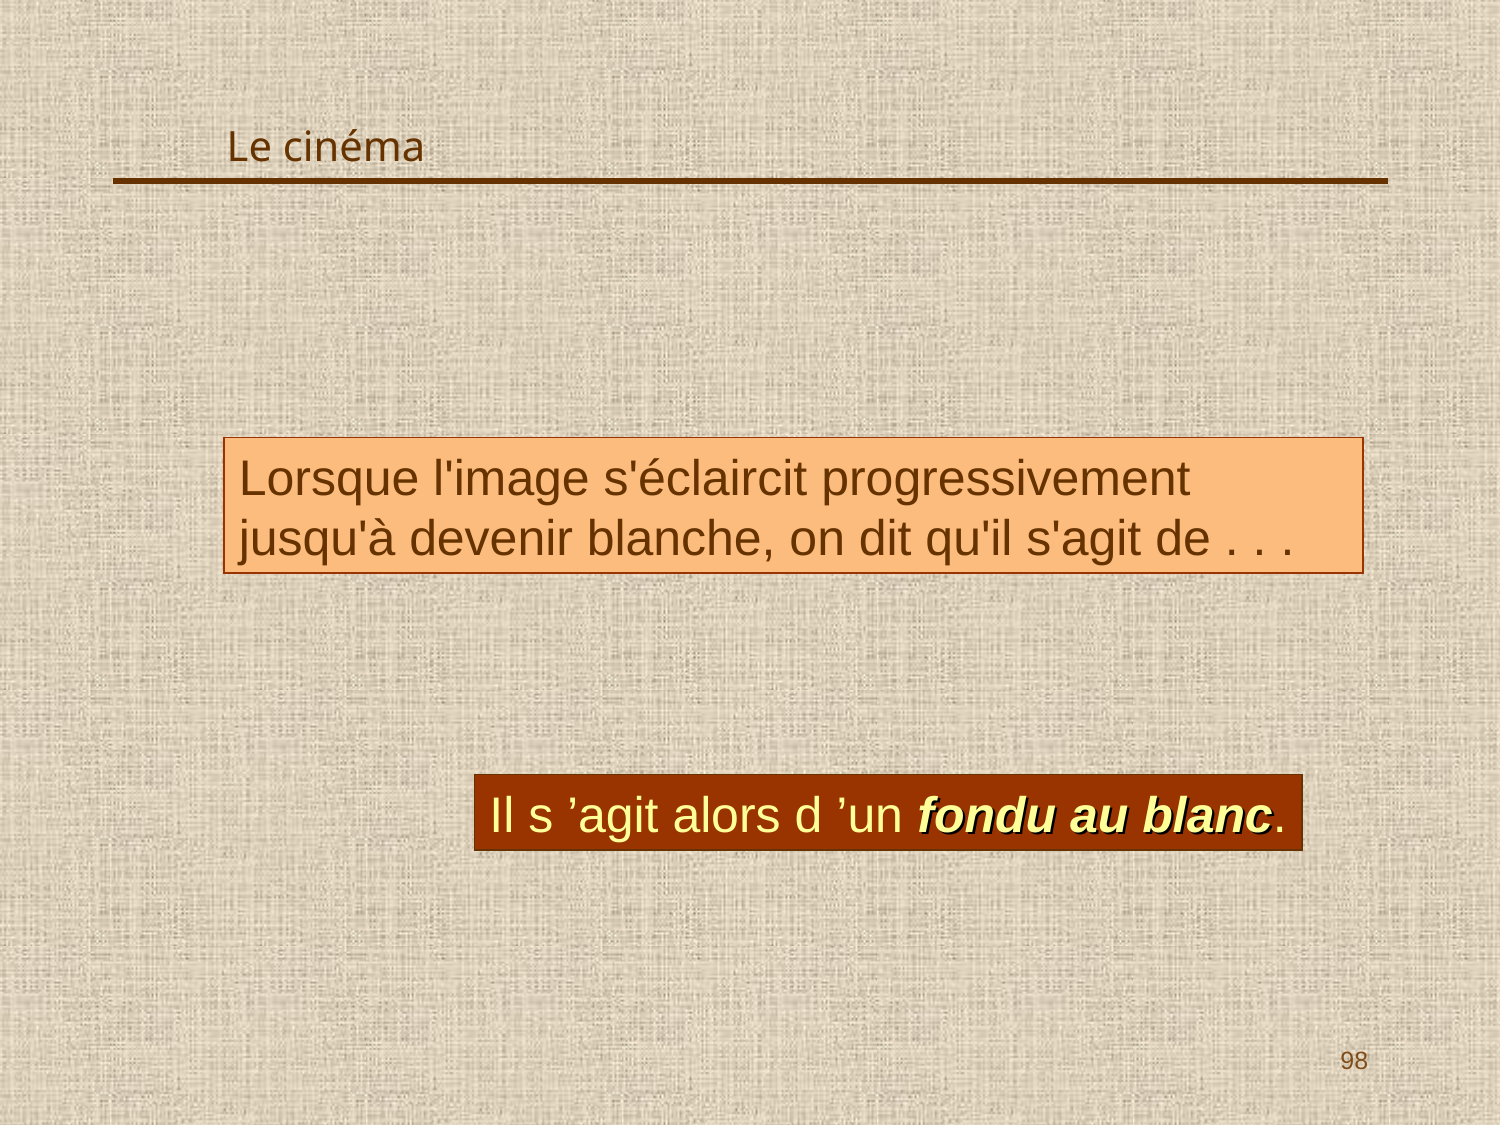

Le cinéma
Lorsque l'image s'éclaircit progressivement jusqu'à devenir blanche, on dit qu'il s'agit de . . .
Il s ’agit alors d ’un fondu au blanc.
98